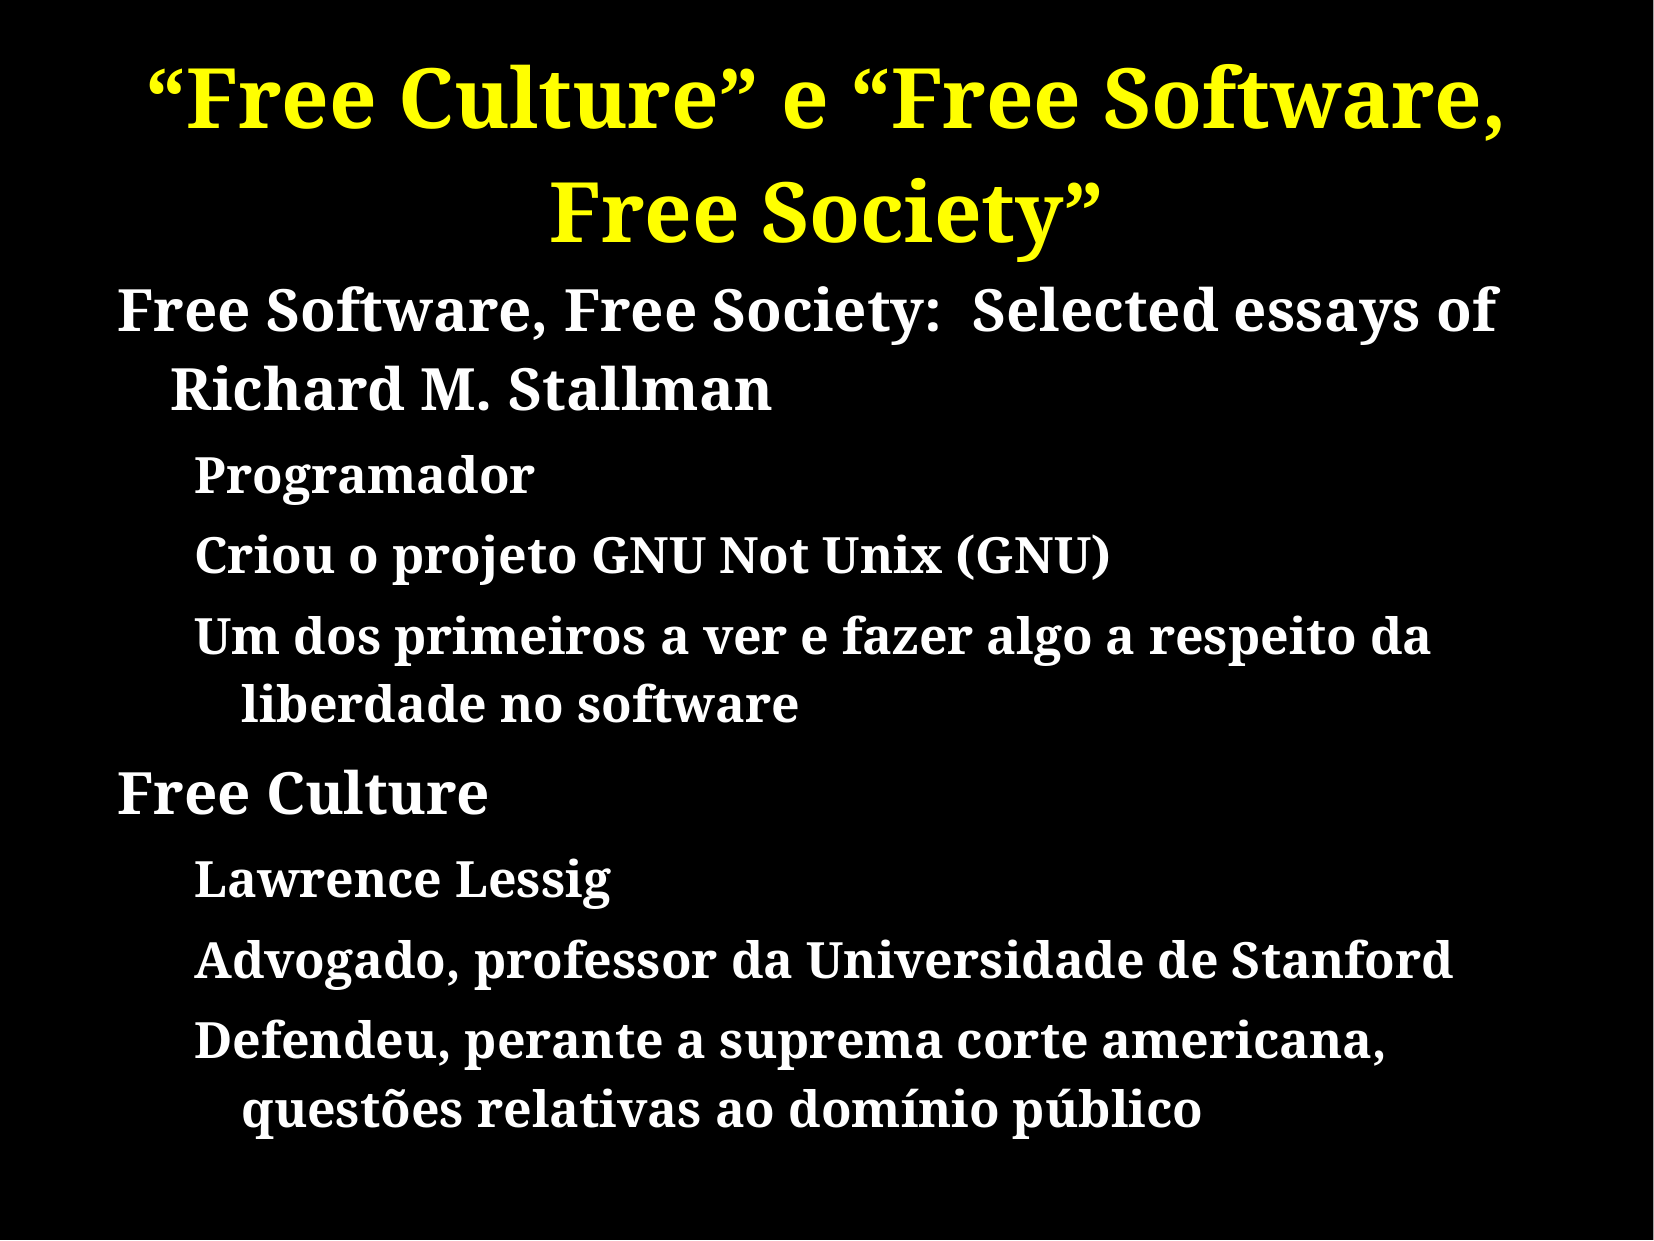

# “Free Culture” e “Free Software, Free Society”
Free Software, Free Society: Selected essays of Richard M. Stallman
Programador
Criou o projeto GNU Not Unix (GNU)
Um dos primeiros a ver e fazer algo a respeito da liberdade no software
Free Culture
Lawrence Lessig
Advogado, professor da Universidade de Stanford
Defendeu, perante a suprema corte americana, questões relativas ao domínio público